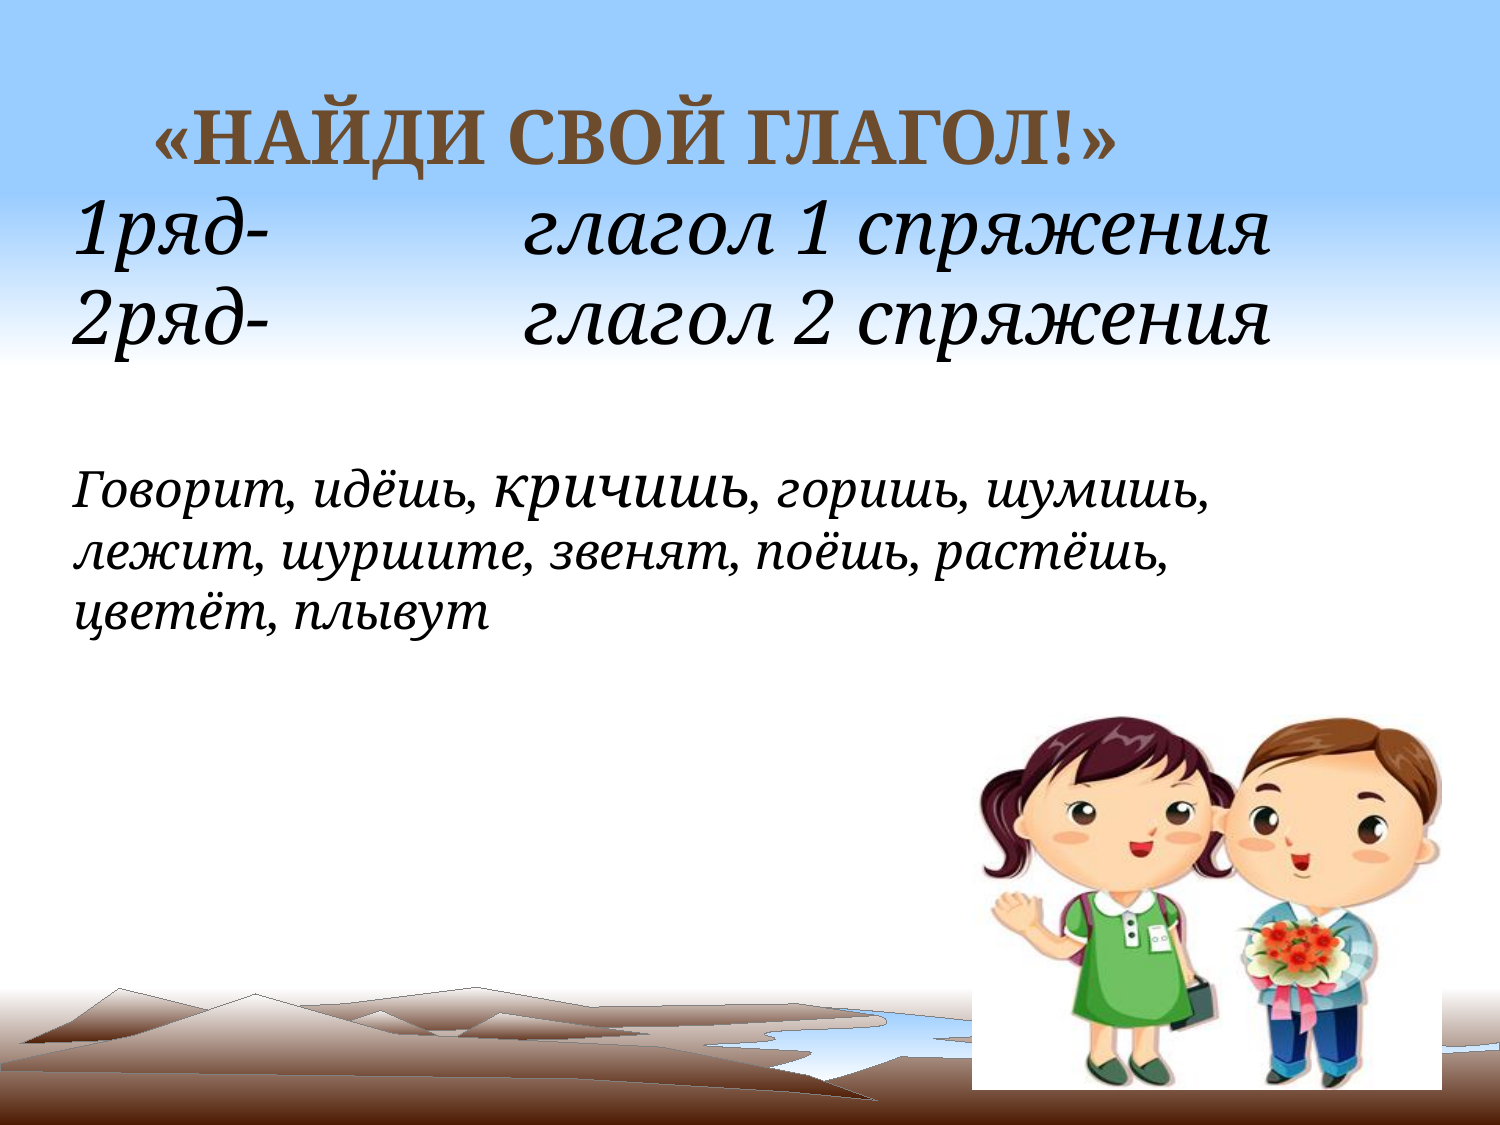

«НАЙДИ СВОЙ ГЛАГОЛ!»
1ряд- глагол 1 спряжения
2ряд- глагол 2 спряжения
Говорит, идёшь, кричишь, горишь, шумишь, лежит, шуршите, звенят, поёшь, растёшь, цветёт, плывут